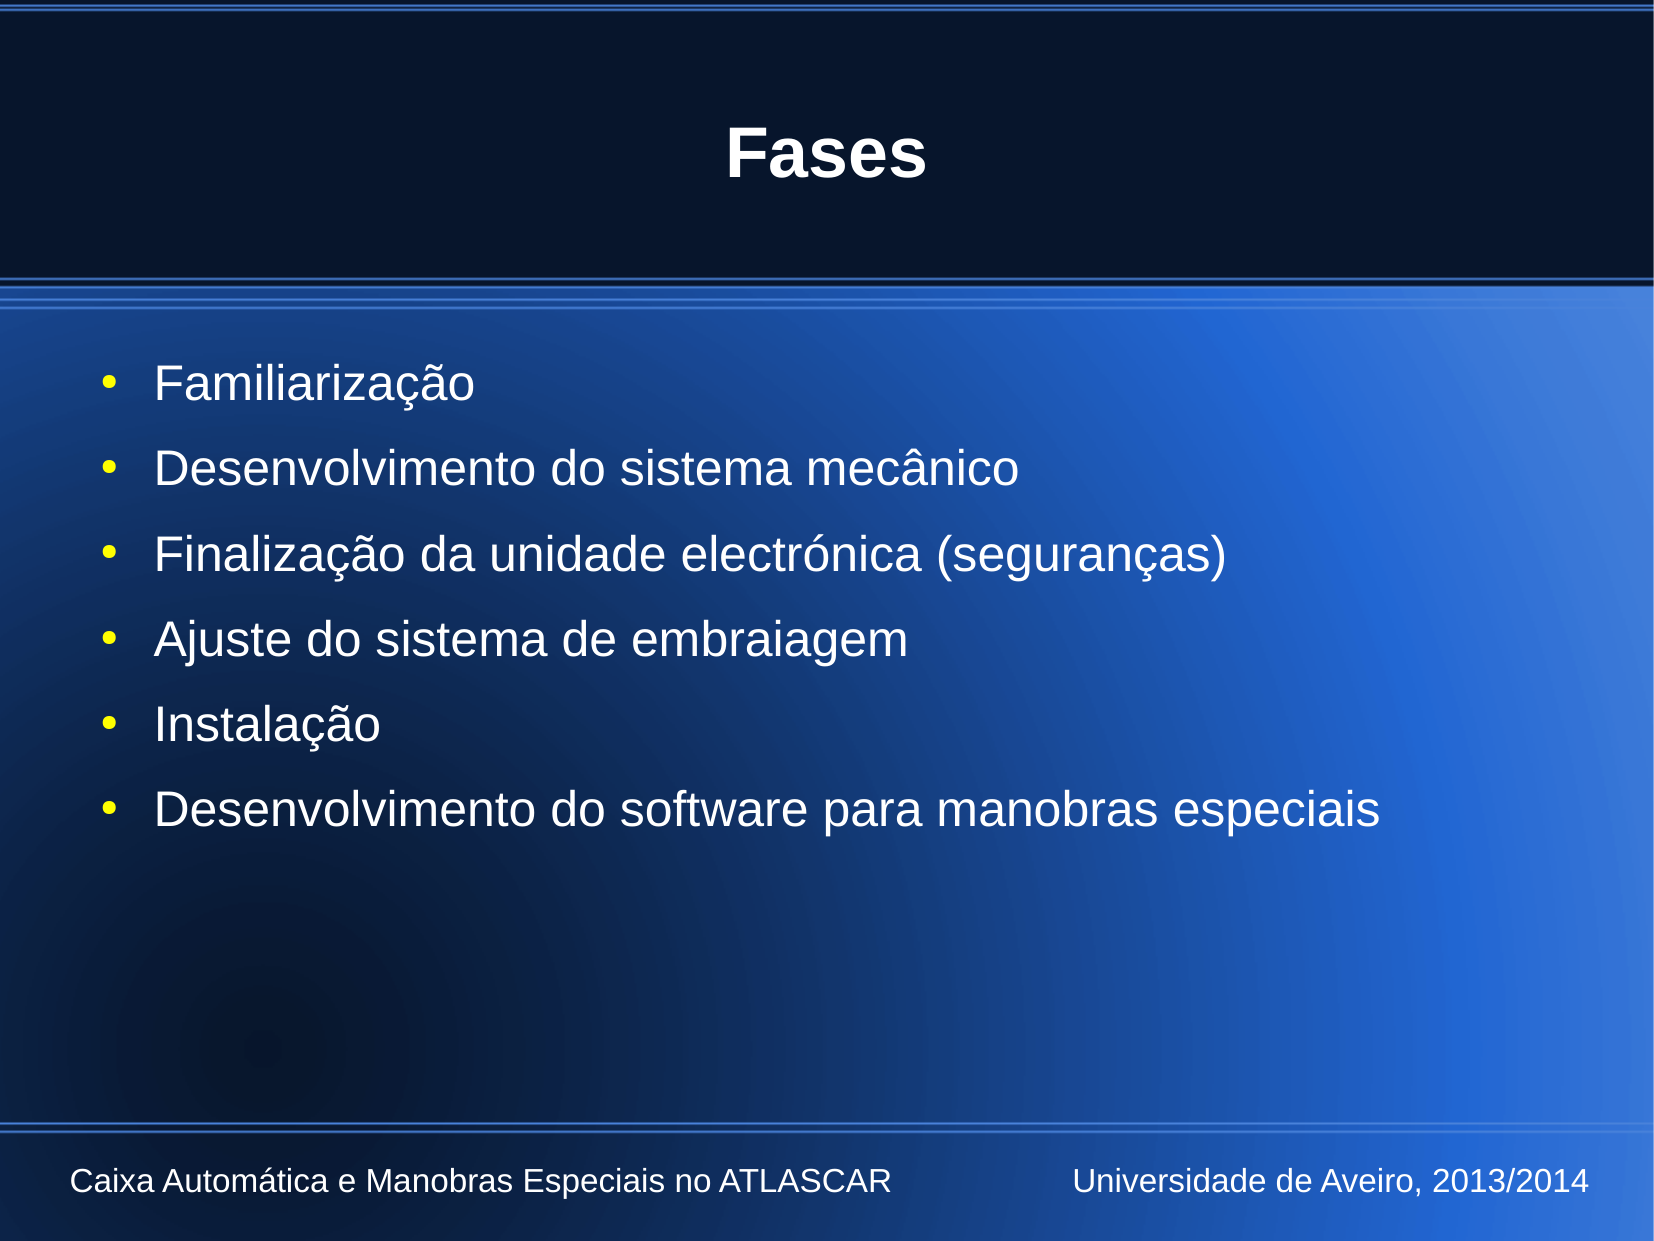

# Fases
Familiarização
Desenvolvimento do sistema mecânico
Finalização da unidade electrónica (seguranças)
Ajuste do sistema de embraiagem
Instalação
Desenvolvimento do software para manobras especiais
Caixa Automática e Manobras Especiais no ATLASCAR
Universidade de Aveiro, 2013/2014